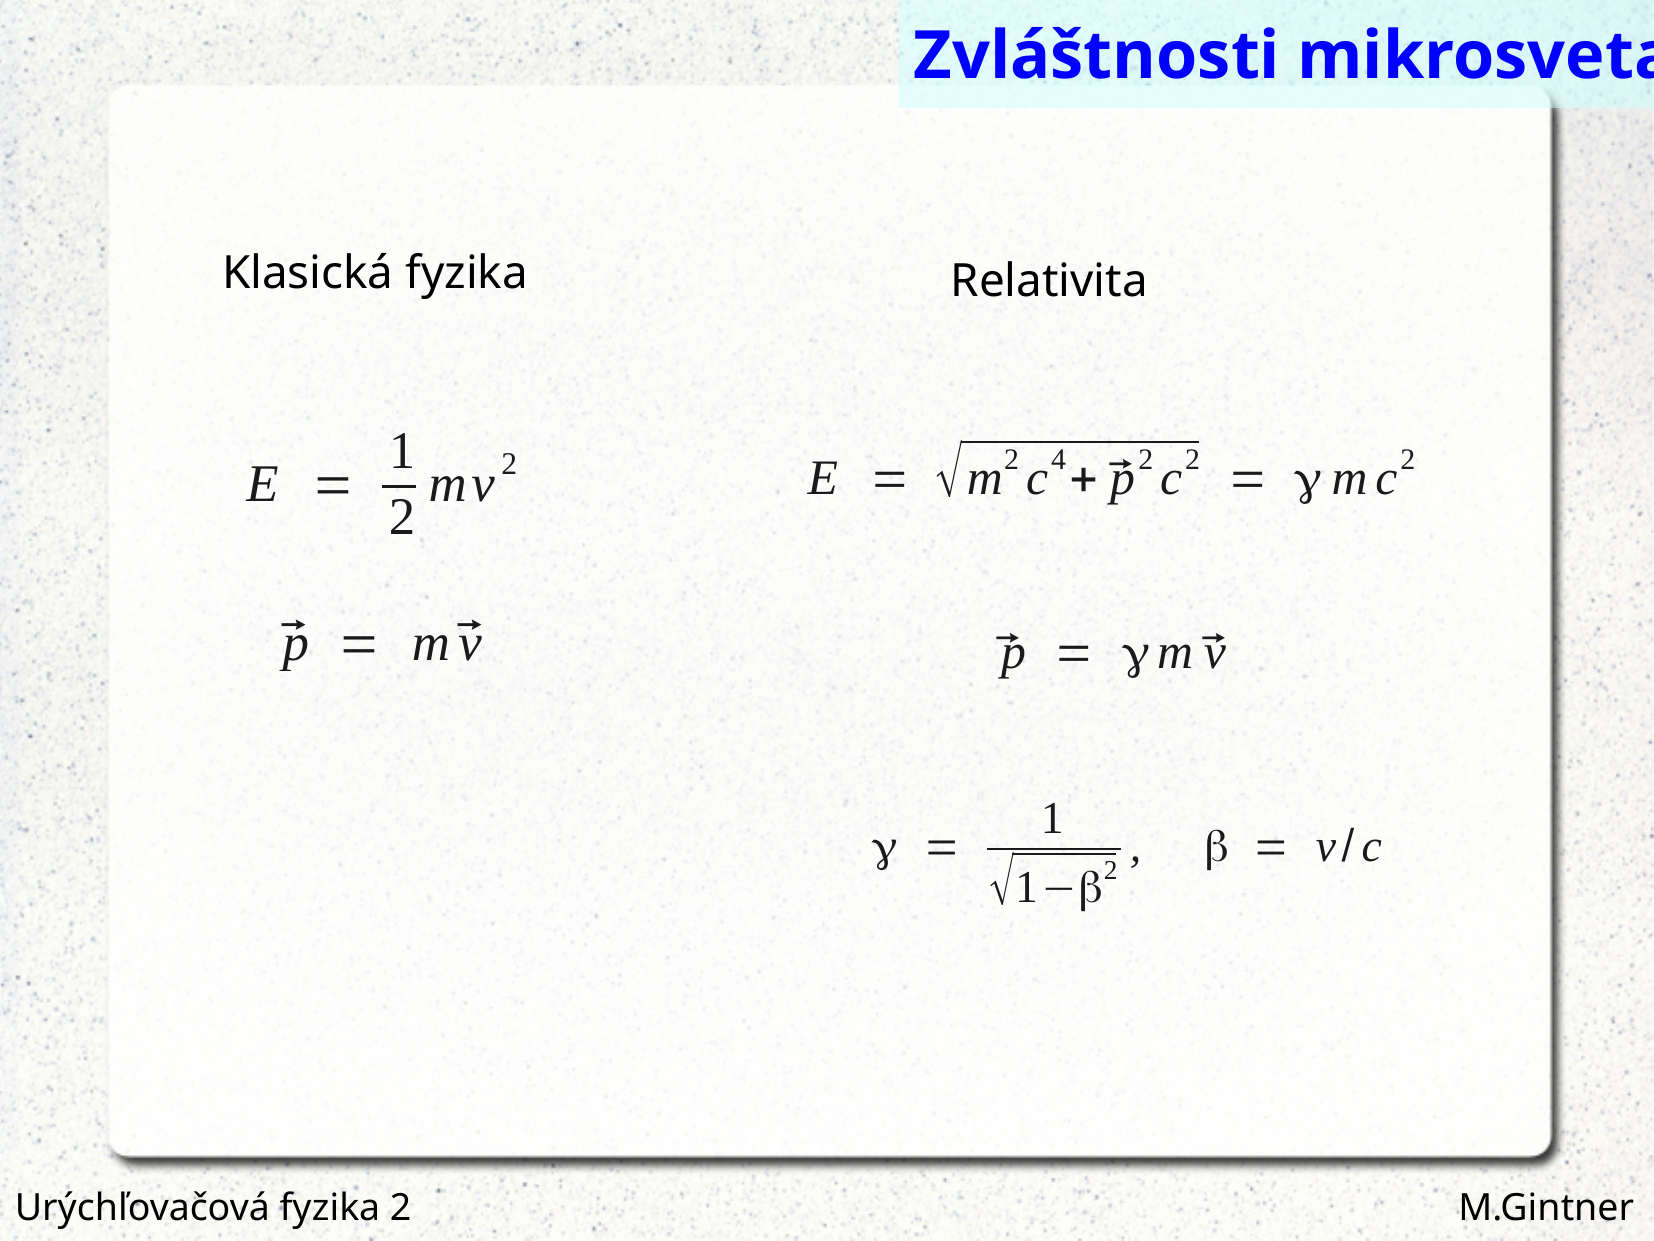

Zvláštnosti mikrosveta
Klasická fyzika
Relativita
Urýchľovačová fyzika 2
M.Gintner